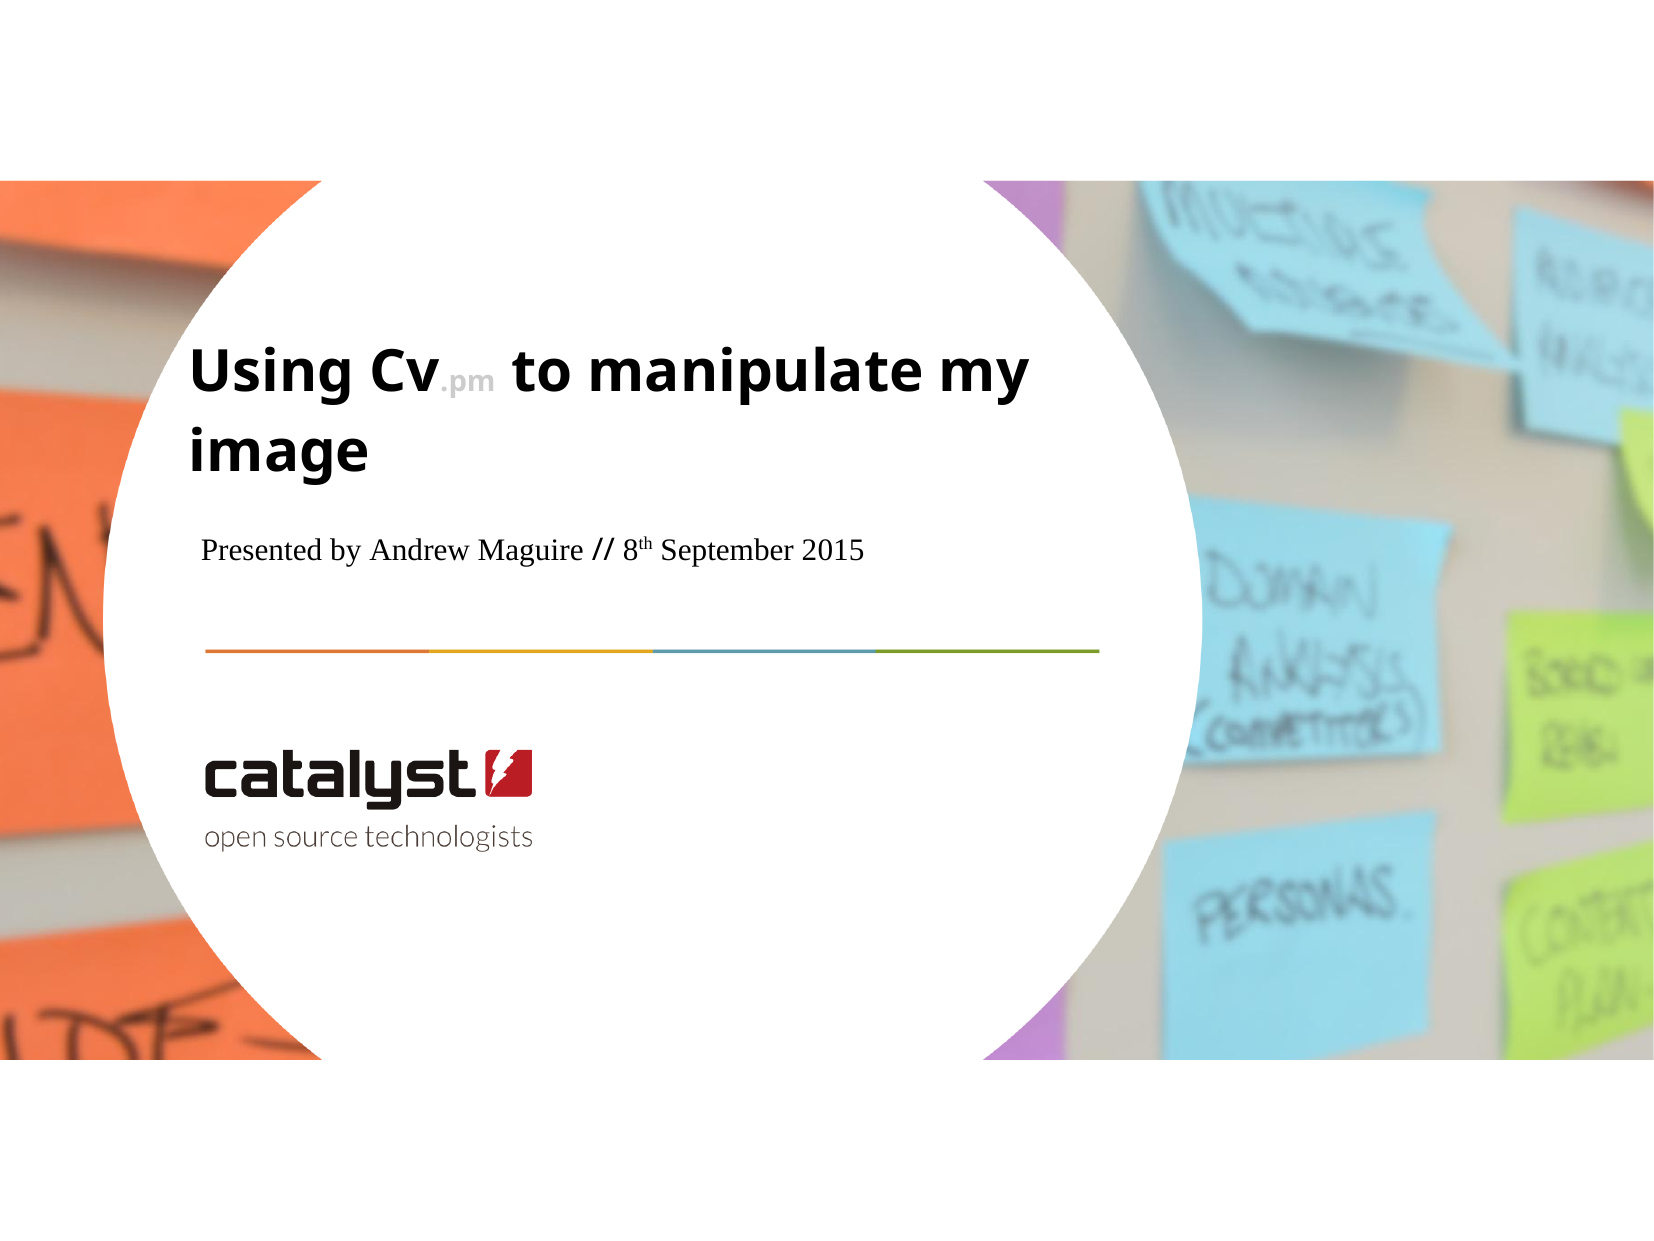

# Using Cv.pm to manipulate my image
Presented by Andrew Maguire // 8th September 2015